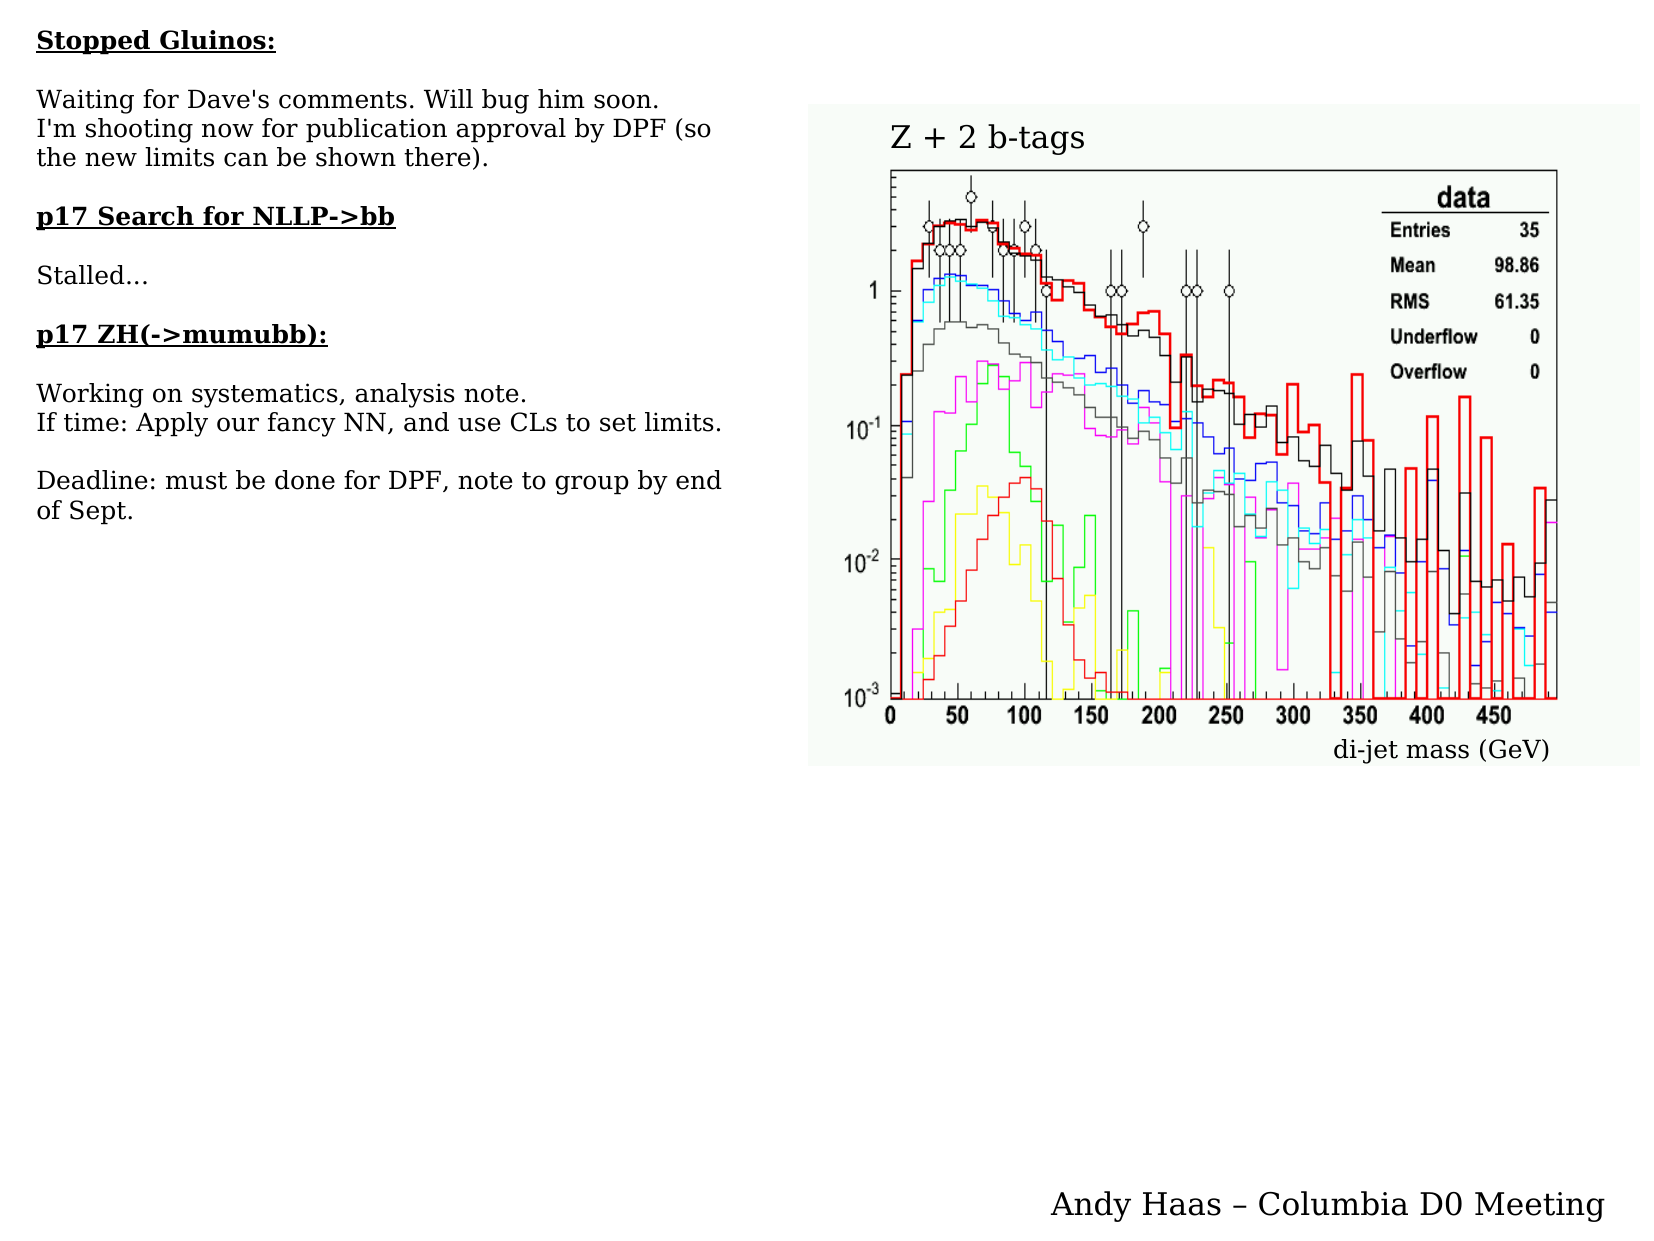

Stopped Gluinos:
Waiting for Dave's comments. Will bug him soon.
I'm shooting now for publication approval by DPF (so the new limits can be shown there).
p17 Search for NLLP->bb
Stalled...
p17 ZH(->mumubb):
Working on systematics, analysis note.
If time: Apply our fancy NN, and use CLs to set limits.
Deadline: must be done for DPF, note to group by end of Sept.
Z + 2 b-tags
di-jet mass (GeV)